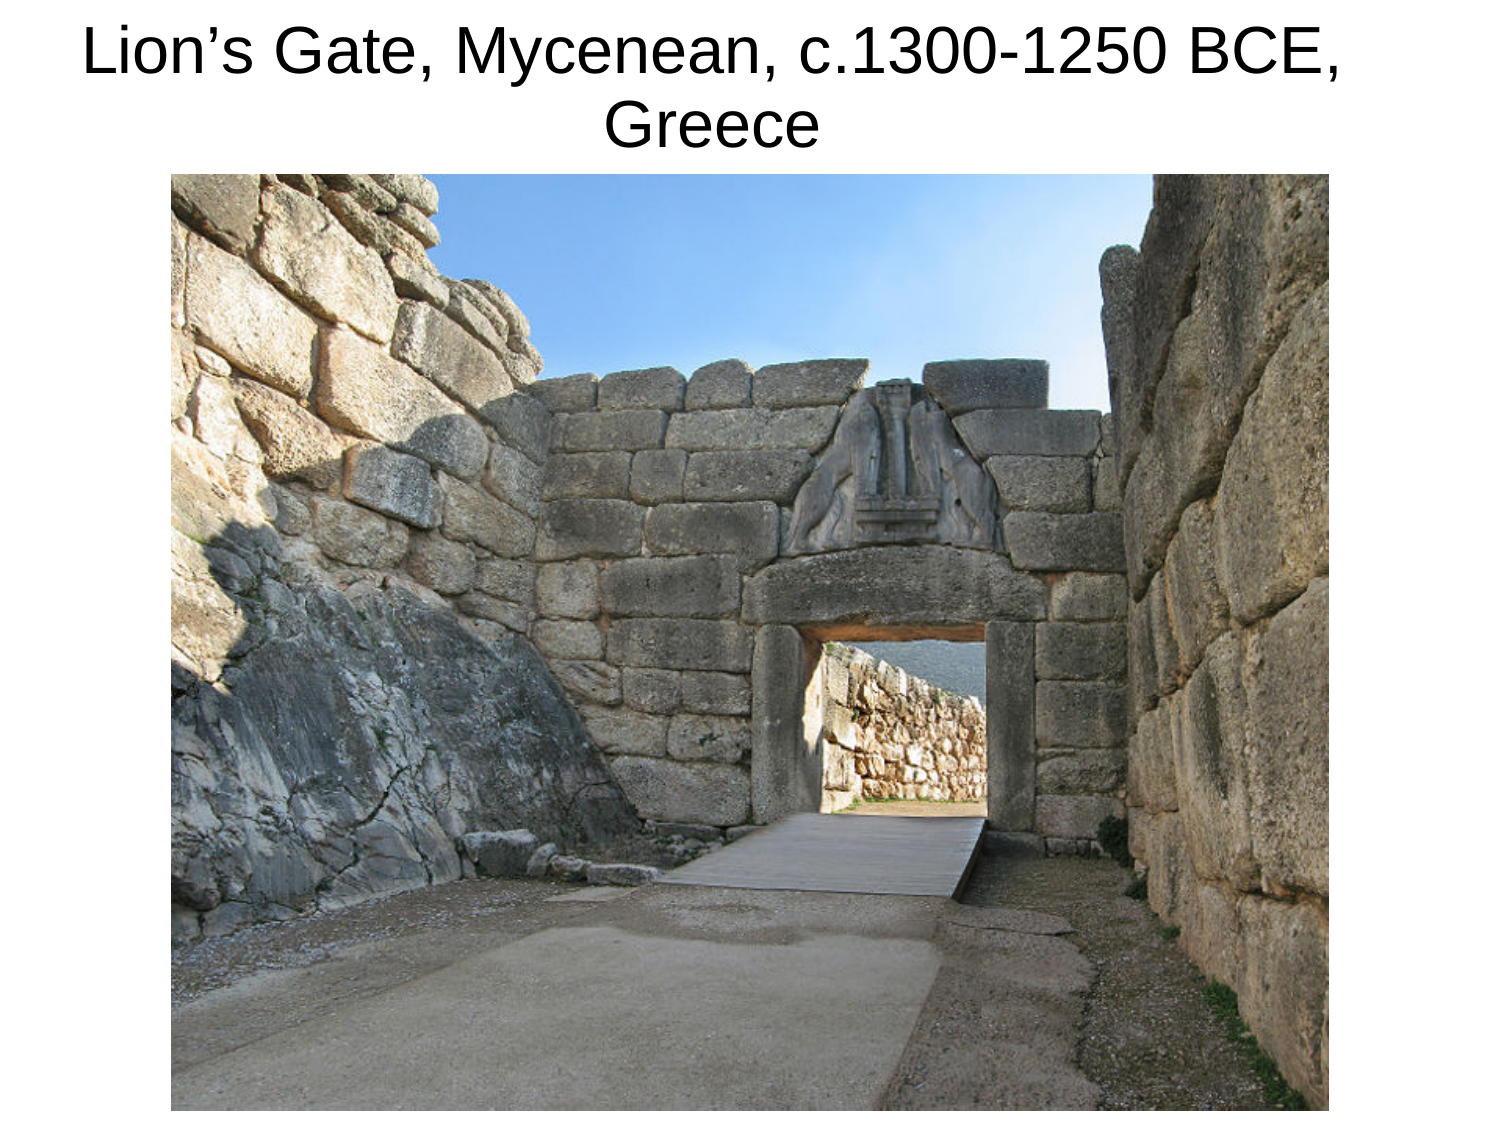

# Lion’s Gate, Mycenean, c.1300-1250 BCE, Greece